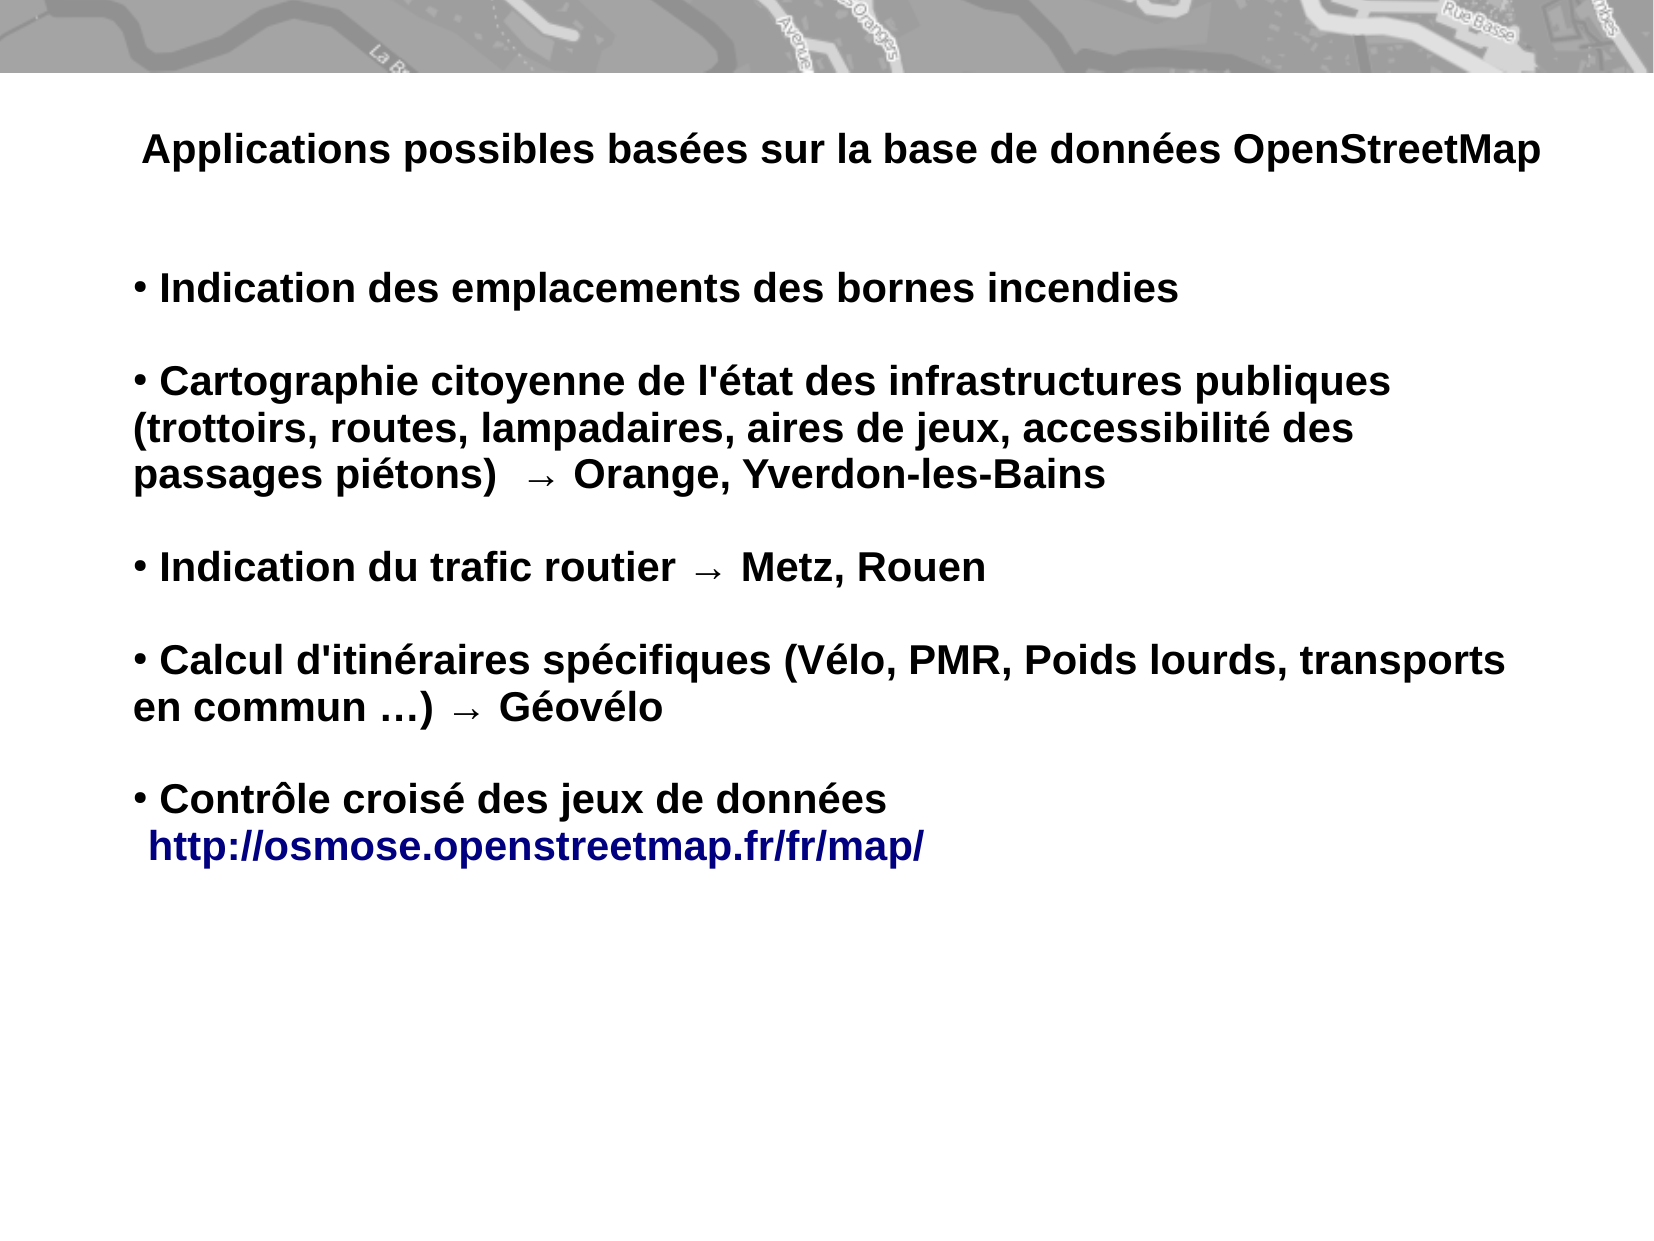

Applications possibles basées sur la base de données OpenStreetMap
 Indication des emplacements des bornes incendies
 Cartographie citoyenne de l'état des infrastructures publiques (trottoirs, routes, lampadaires, aires de jeux, accessibilité des passages piétons) → Orange, Yverdon-les-Bains
 Indication du trafic routier → Metz, Rouen
 Calcul d'itinéraires spécifiques (Vélo, PMR, Poids lourds, transports en commun …) → Géovélo
 Contrôle croisé des jeux de données
http://osmose.openstreetmap.fr/fr/map/